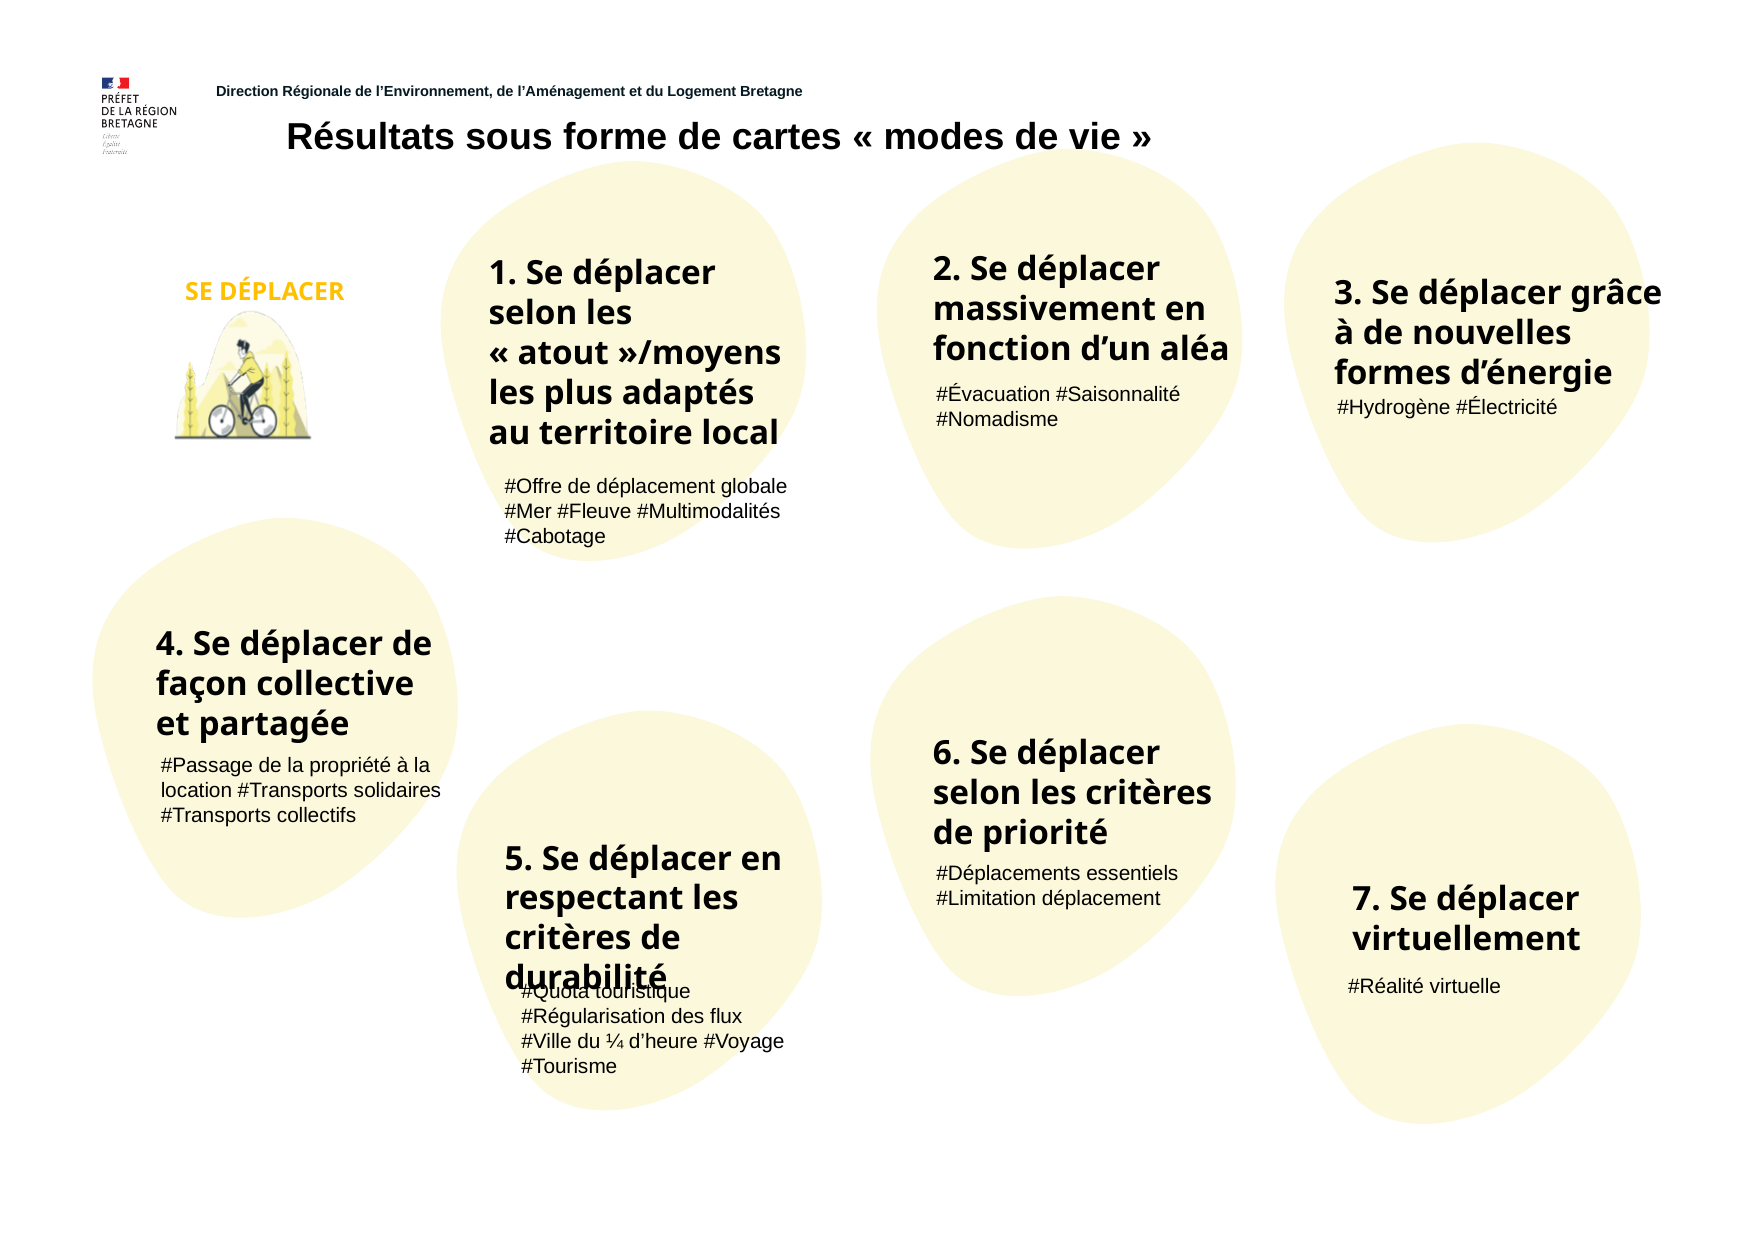

Direction Régionale de l’Environnement, de l’Aménagement et du Logement Bretagne
Résultats sous forme de cartes « modes de vie »
2. Se déplacer massivement en fonction d’un aléa
1. Se déplacer selon les « atout »/moyens les plus adaptés au territoire local
3. Se déplacer grâce à de nouvelles formes d’énergie
#Évacuation #Saisonnalité #Nomadisme
#Hydrogène #Électricité
#Offre de déplacement globale
#Mer #Fleuve #Multimodalités
#Cabotage
4. Se déplacer de façon collective et partagée
6. Se déplacer selon les critères de priorité
#Passage de la propriété à la location #Transports solidaires #Transports collectifs
5. Se déplacer en respectant les critères de durabilité
#Déplacements essentiels #Limitation déplacement
7. Se déplacer virtuellement
#Réalité virtuelle
#Quota touristique #Régularisation des flux #Ville du ¼ d’heure #Voyage #Tourisme
SE DÉPLACER